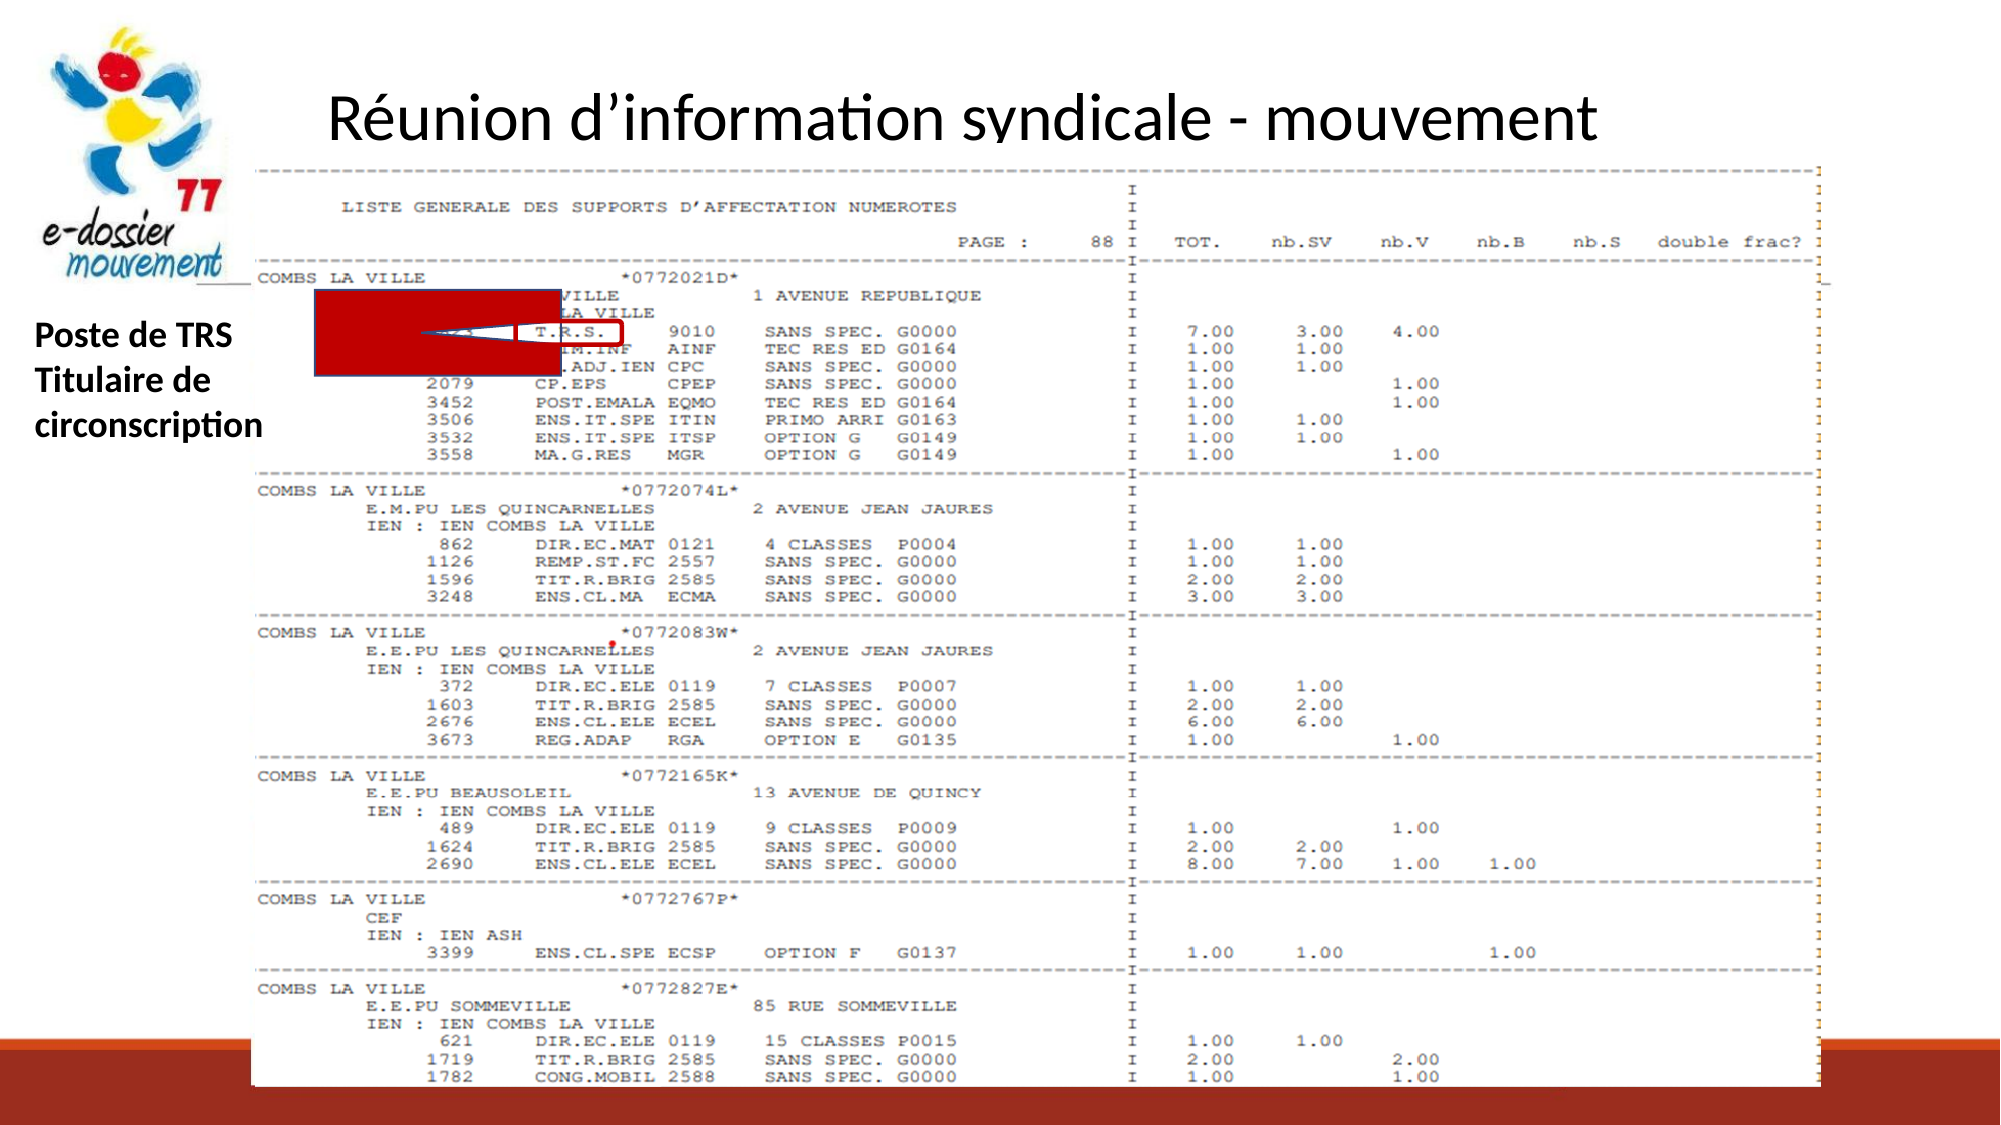

Réunion d’information syndicale - mouvement 2020
Poste de TRS
Titulaire de circonscription